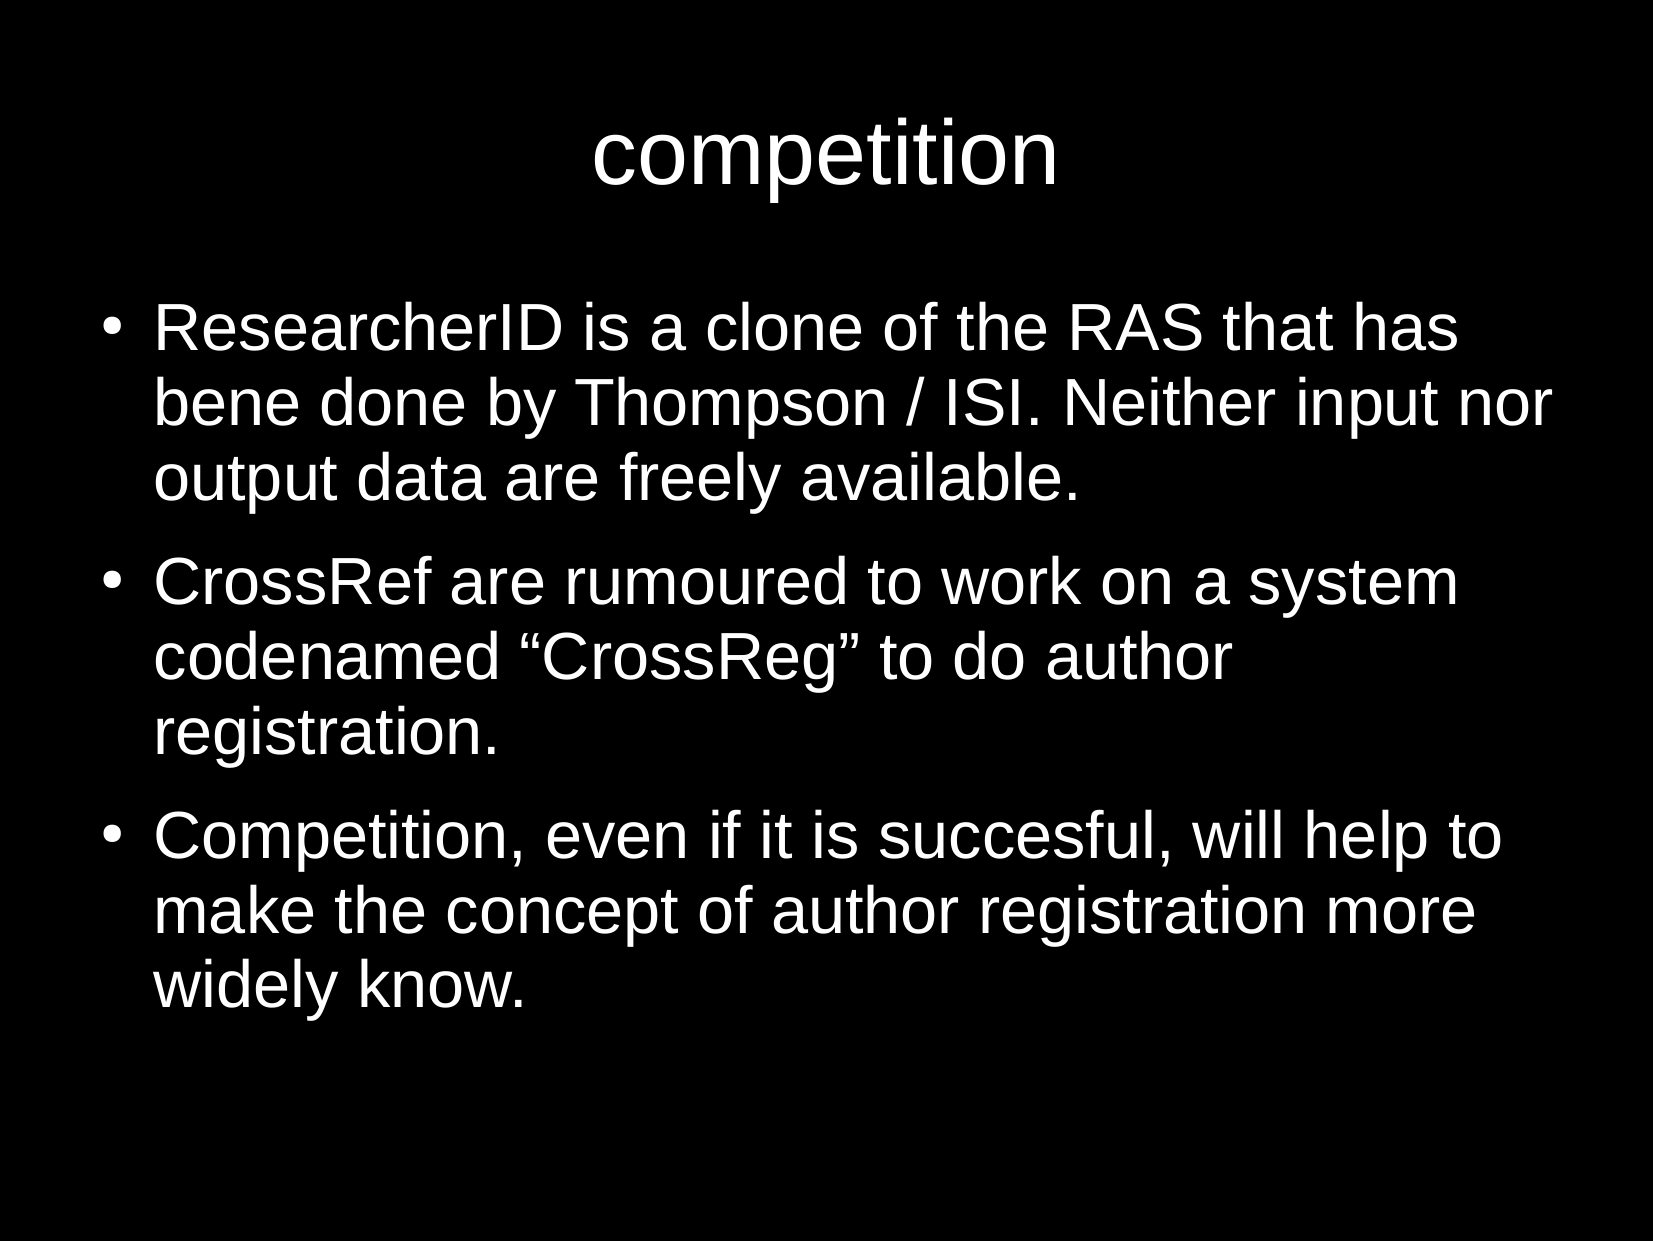

# competition
ResearcherID is a clone of the RAS that has bene done by Thompson / ISI. Neither input nor output data are freely available.
CrossRef are rumoured to work on a system codenamed “CrossReg” to do author registration.
Competition, even if it is succesful, will help to make the concept of author registration more widely know.